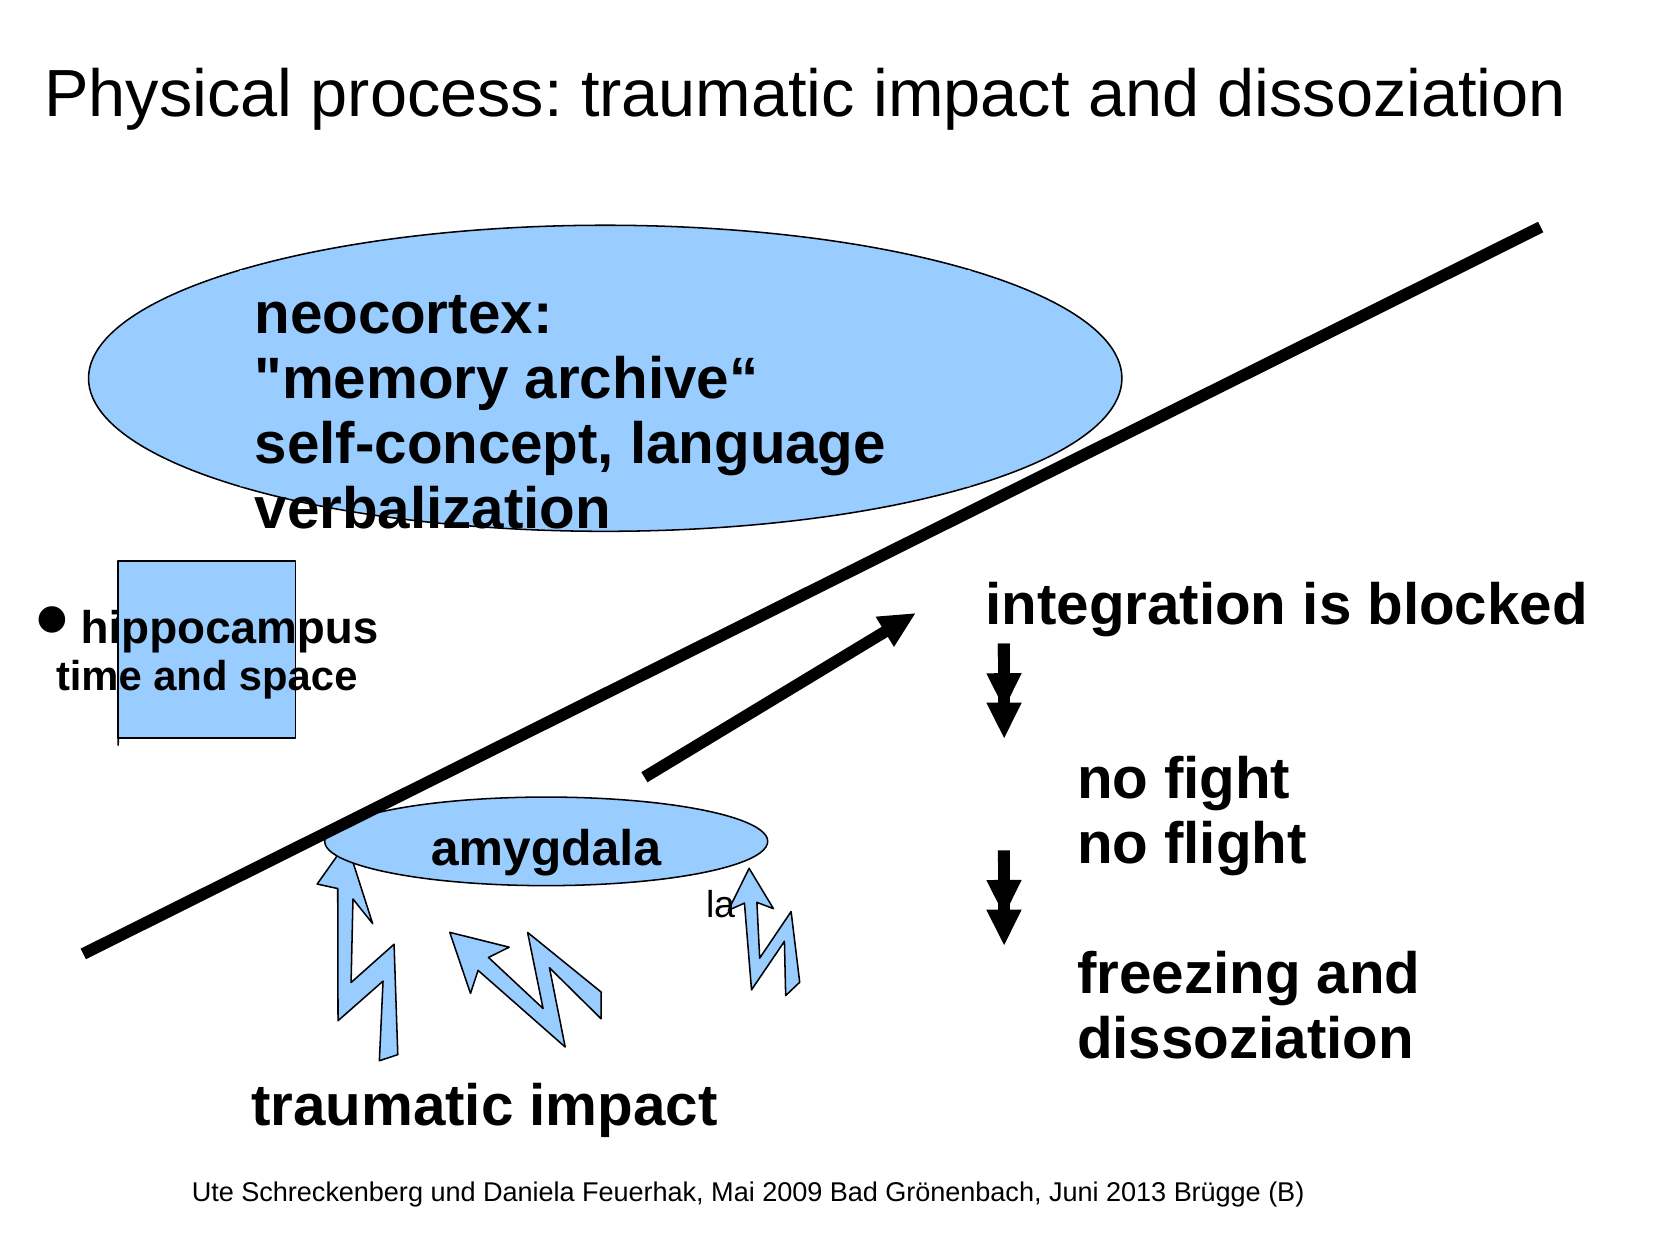

Physical process: traumatic impact and dissoziation
neocortex:
"memory archive“
self-concept, language
verbalization
hippocampus
time and space
 integration is blocked
		no fight
 		no flight
 		freezing and 			 	dissoziation
amygdala
la
Ute Schreckenberg und Daniela Feuerhak, Mai 2009 Bad Grönenbach, Juni 2013 Brügge (B)
traumatic impact